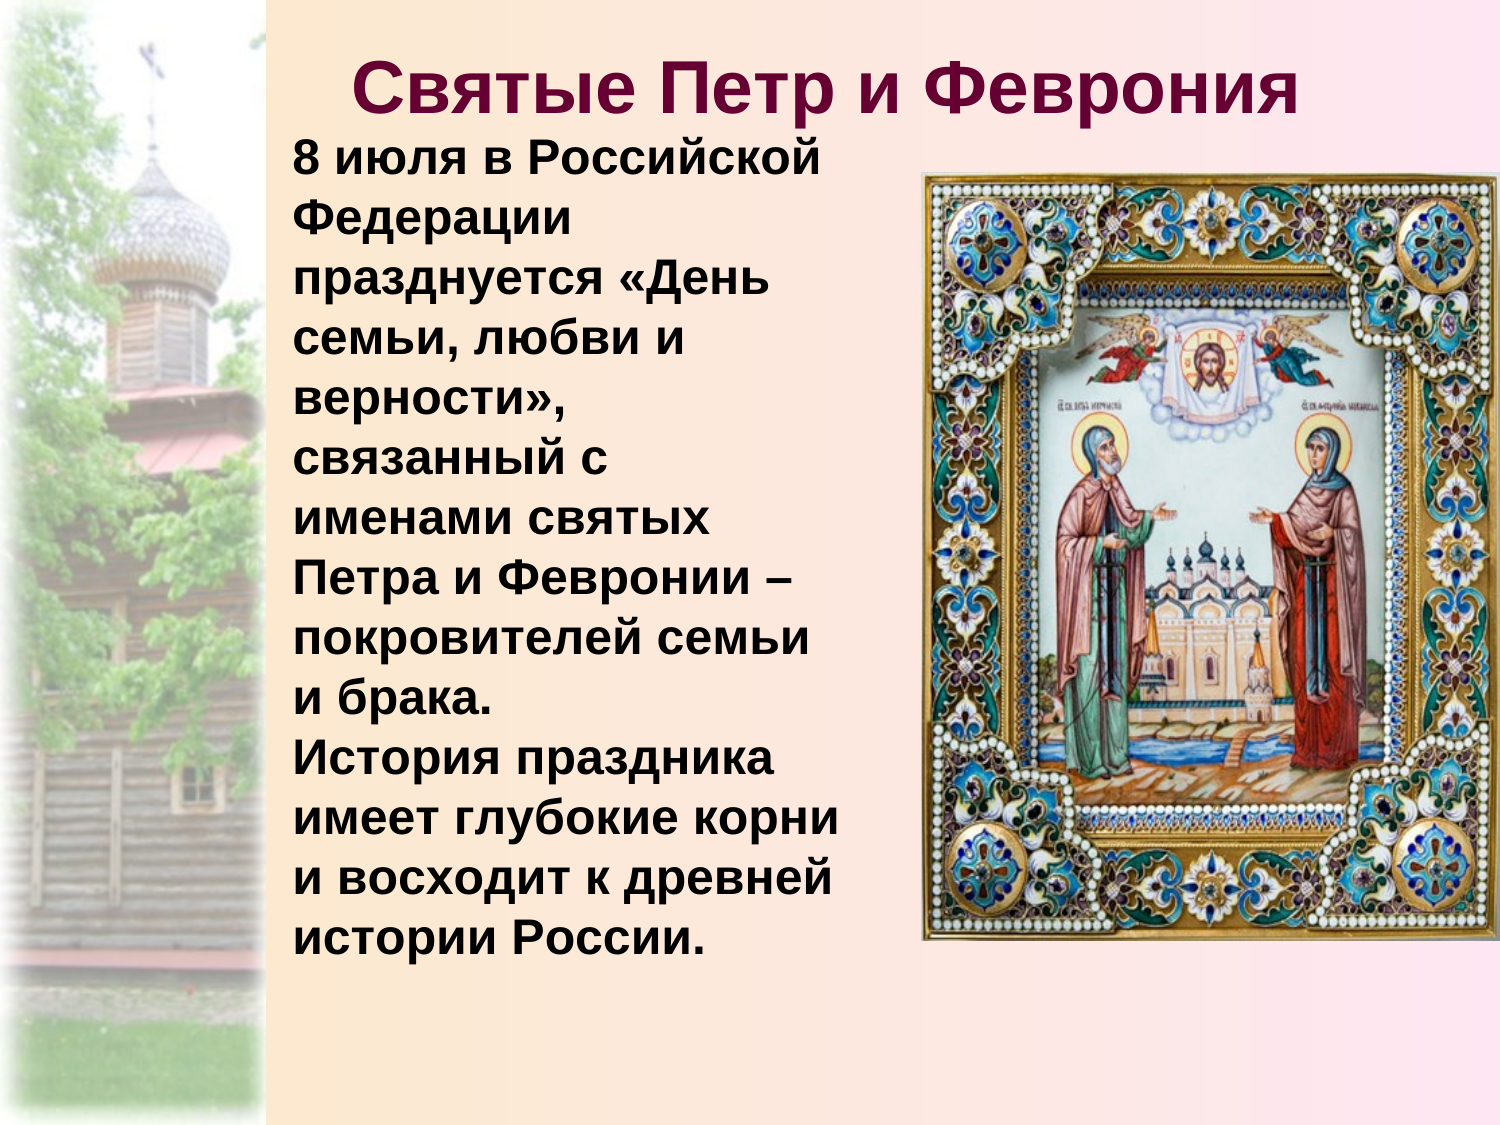

Святые Петр и Феврония
8 июля в Российской Федерации празднуется «День семьи, любви и верности», связанный с именами святых Петра и Февронии – покровителей семьи и брака.
История праздника имеет глубокие корни и восходит к древней истории России.